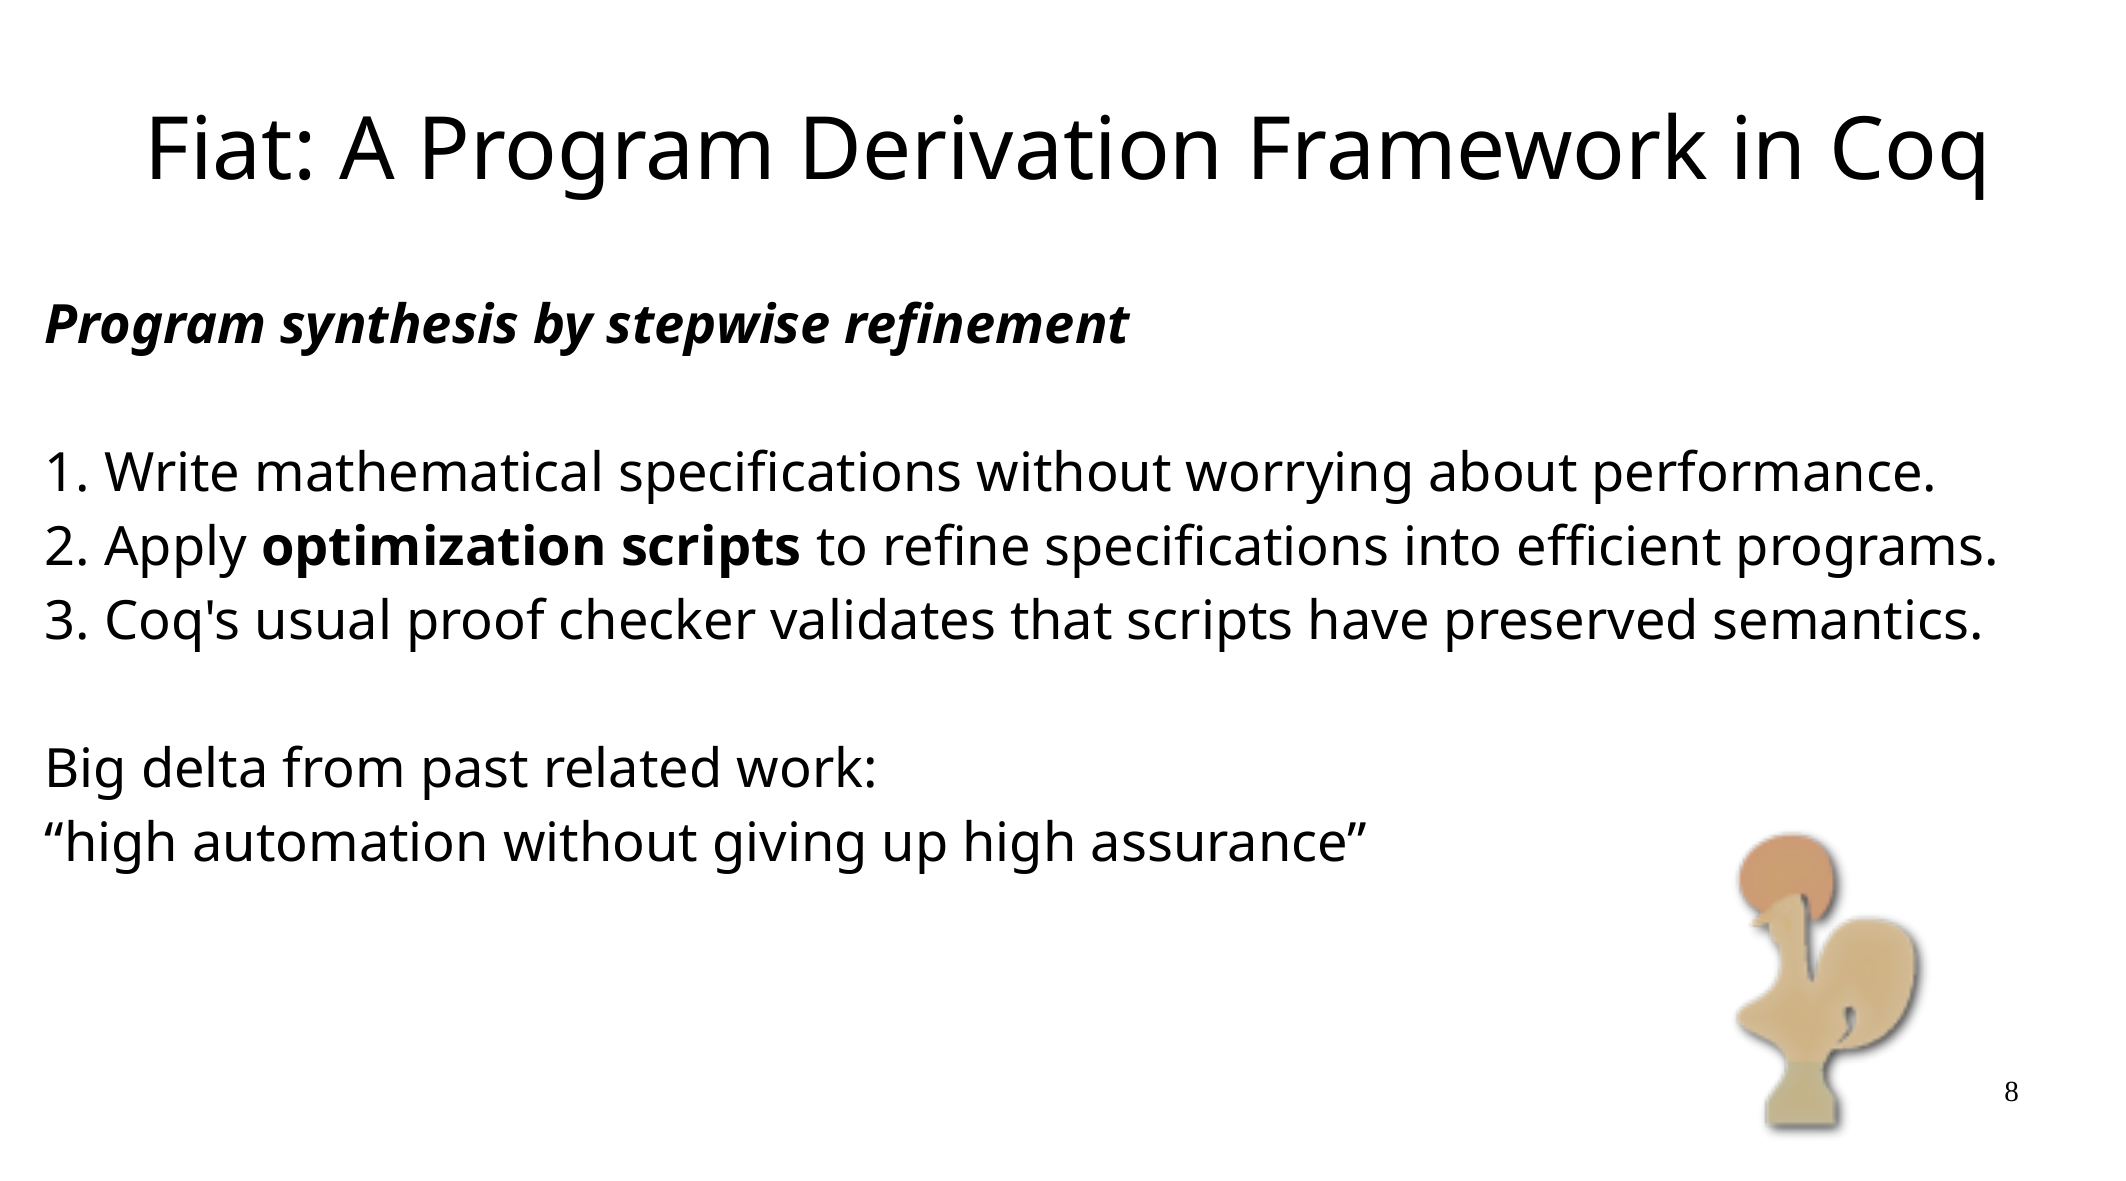

# Fiat: A Program Derivation Framework in Coq
Program synthesis by stepwise refinement
1. Write mathematical specifications without worrying about performance.
2. Apply optimization scripts to refine specifications into efficient programs.
3. Coq's usual proof checker validates that scripts have preserved semantics.
Big delta from past related work:
“high automation without giving up high assurance”
8